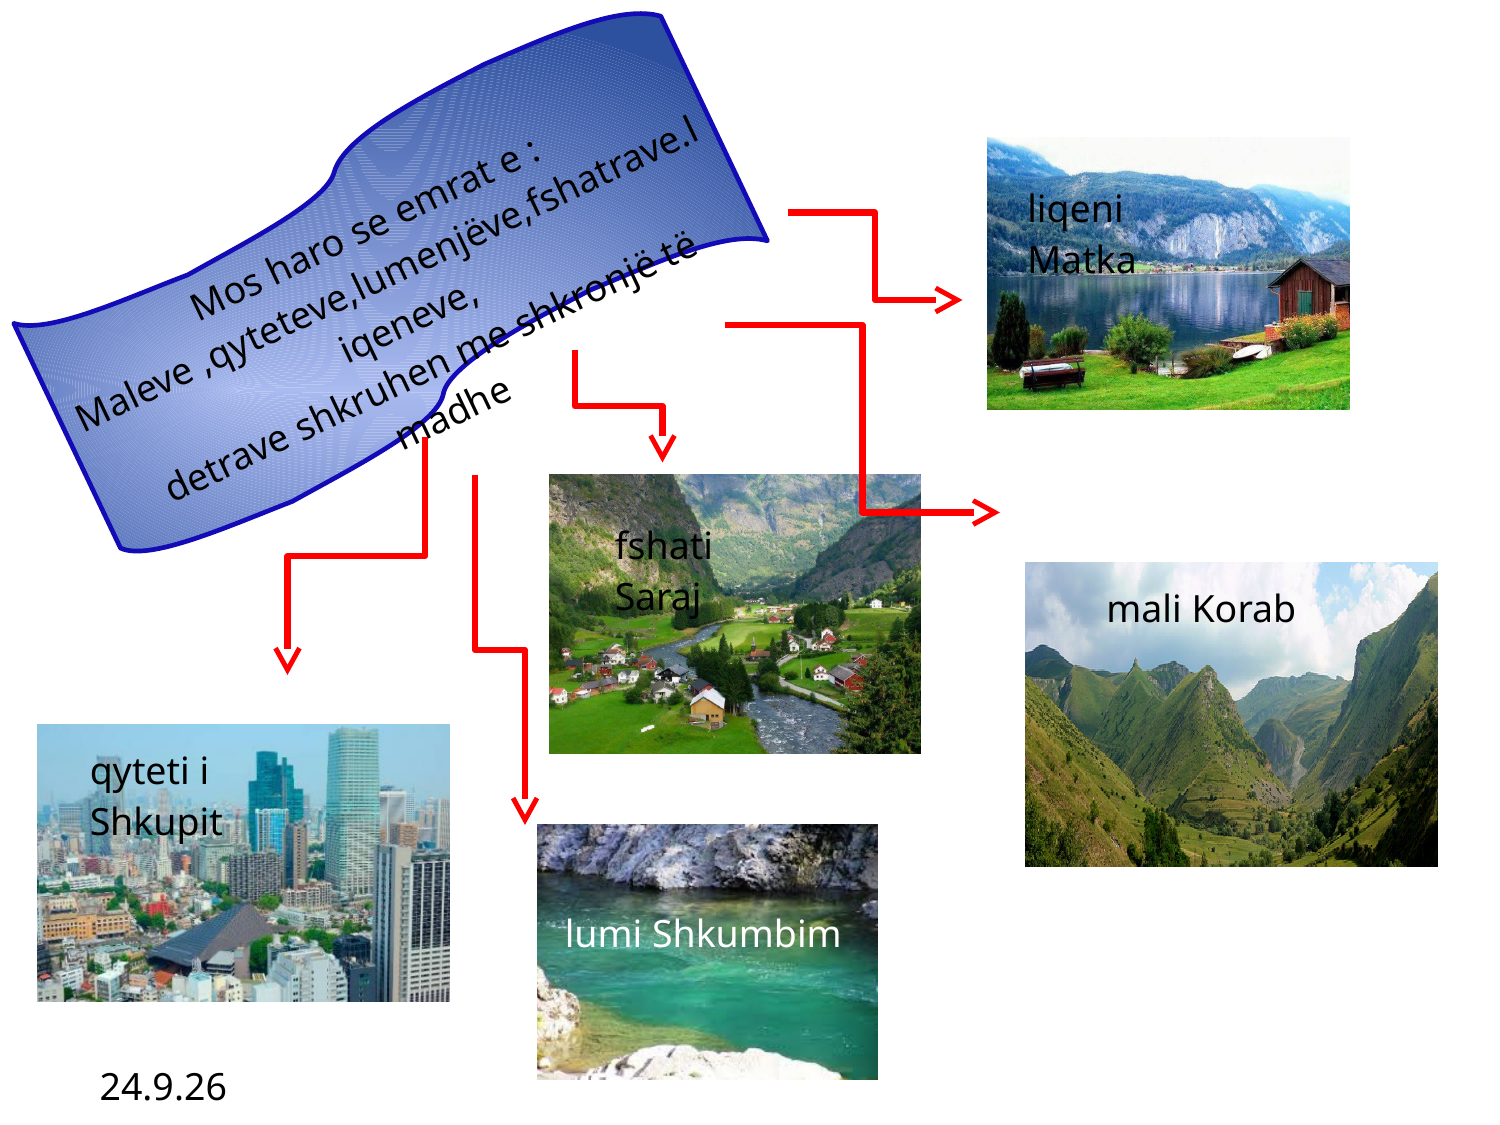

Mos haro se emrat e : Maleve ,qyteteve,lumenjëve,fshatrave.liqeneve,
detrave shkruhen me shkronjë të madhe
liqeni Matka
fshati Saraj
 mali Korab
qyteti i Shkupit
lumi Shkumbim